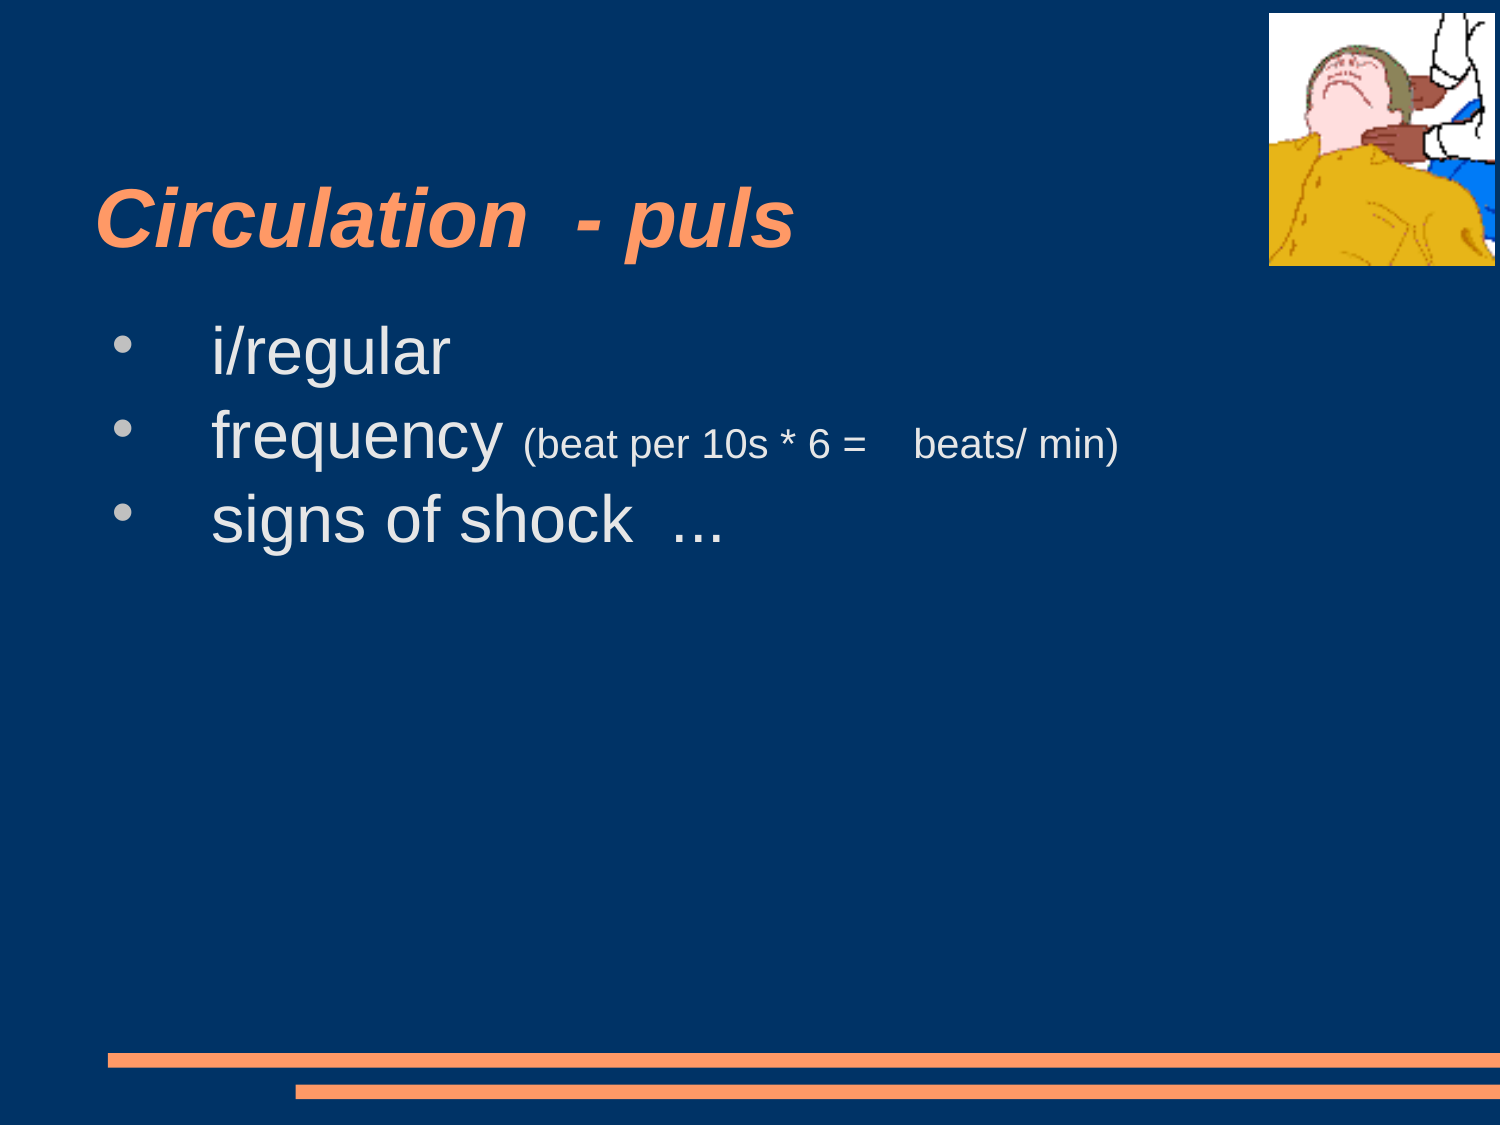

# Circulation - puls
i/regular
frequency (beat per 10s * 6 = beats/ min)
signs of shock ...